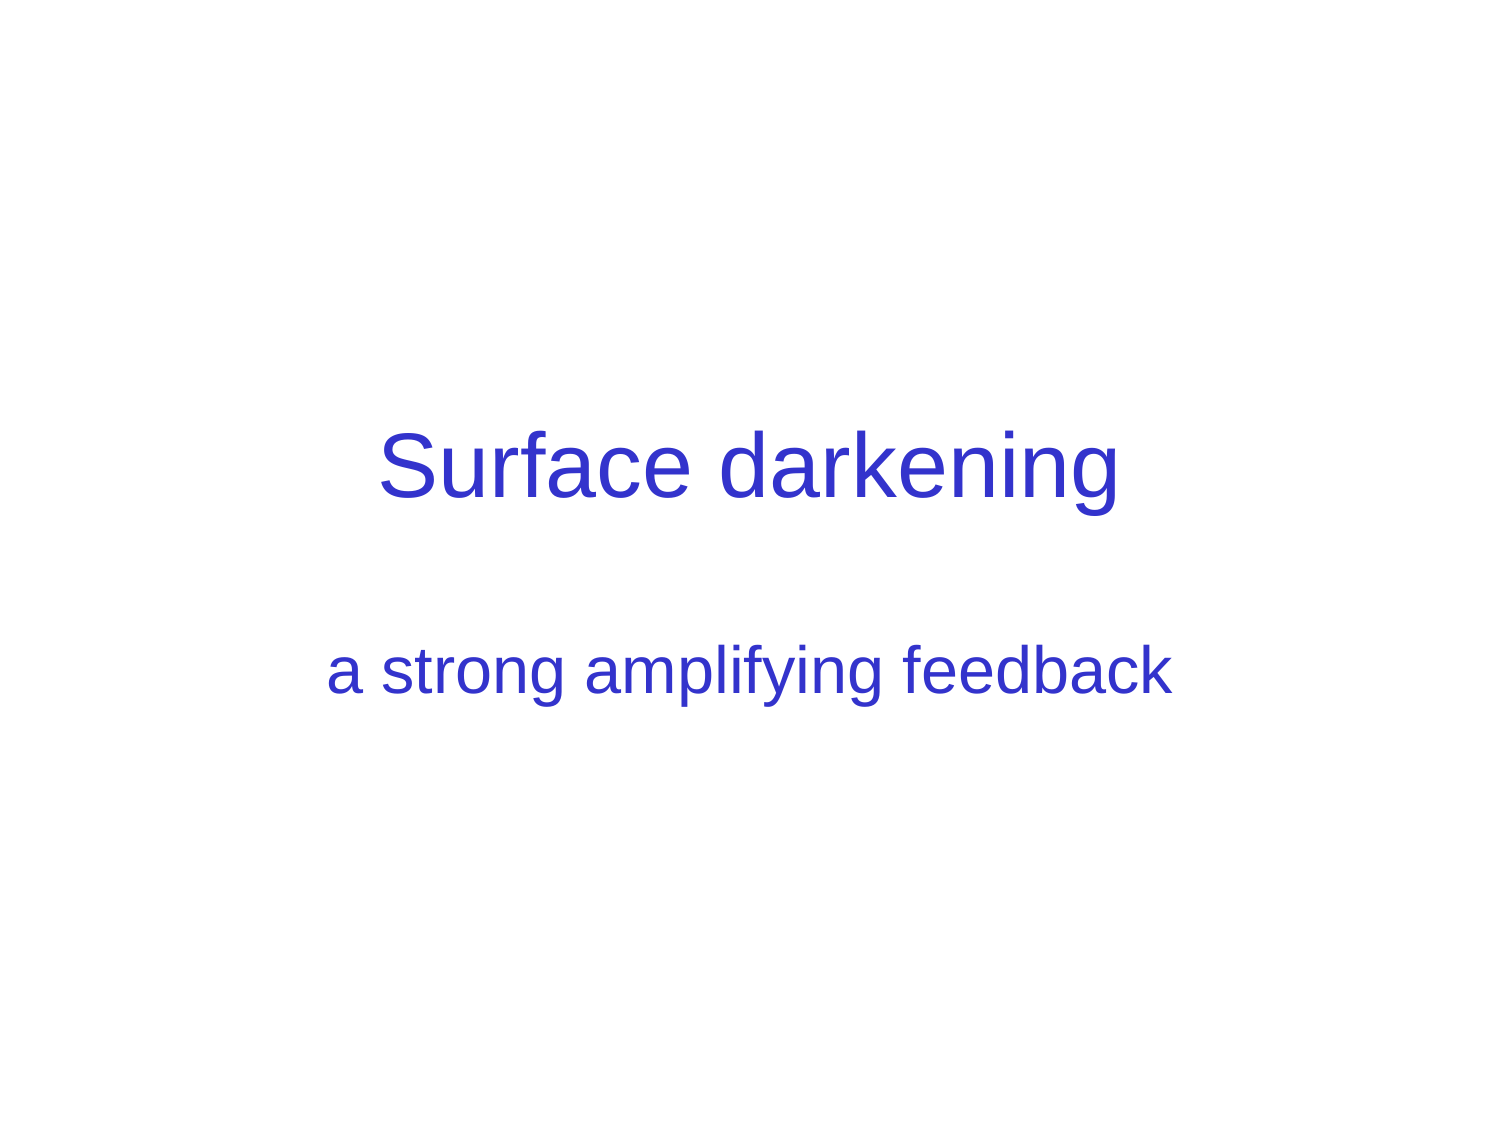

# Surface darkening
a strong amplifying feedback